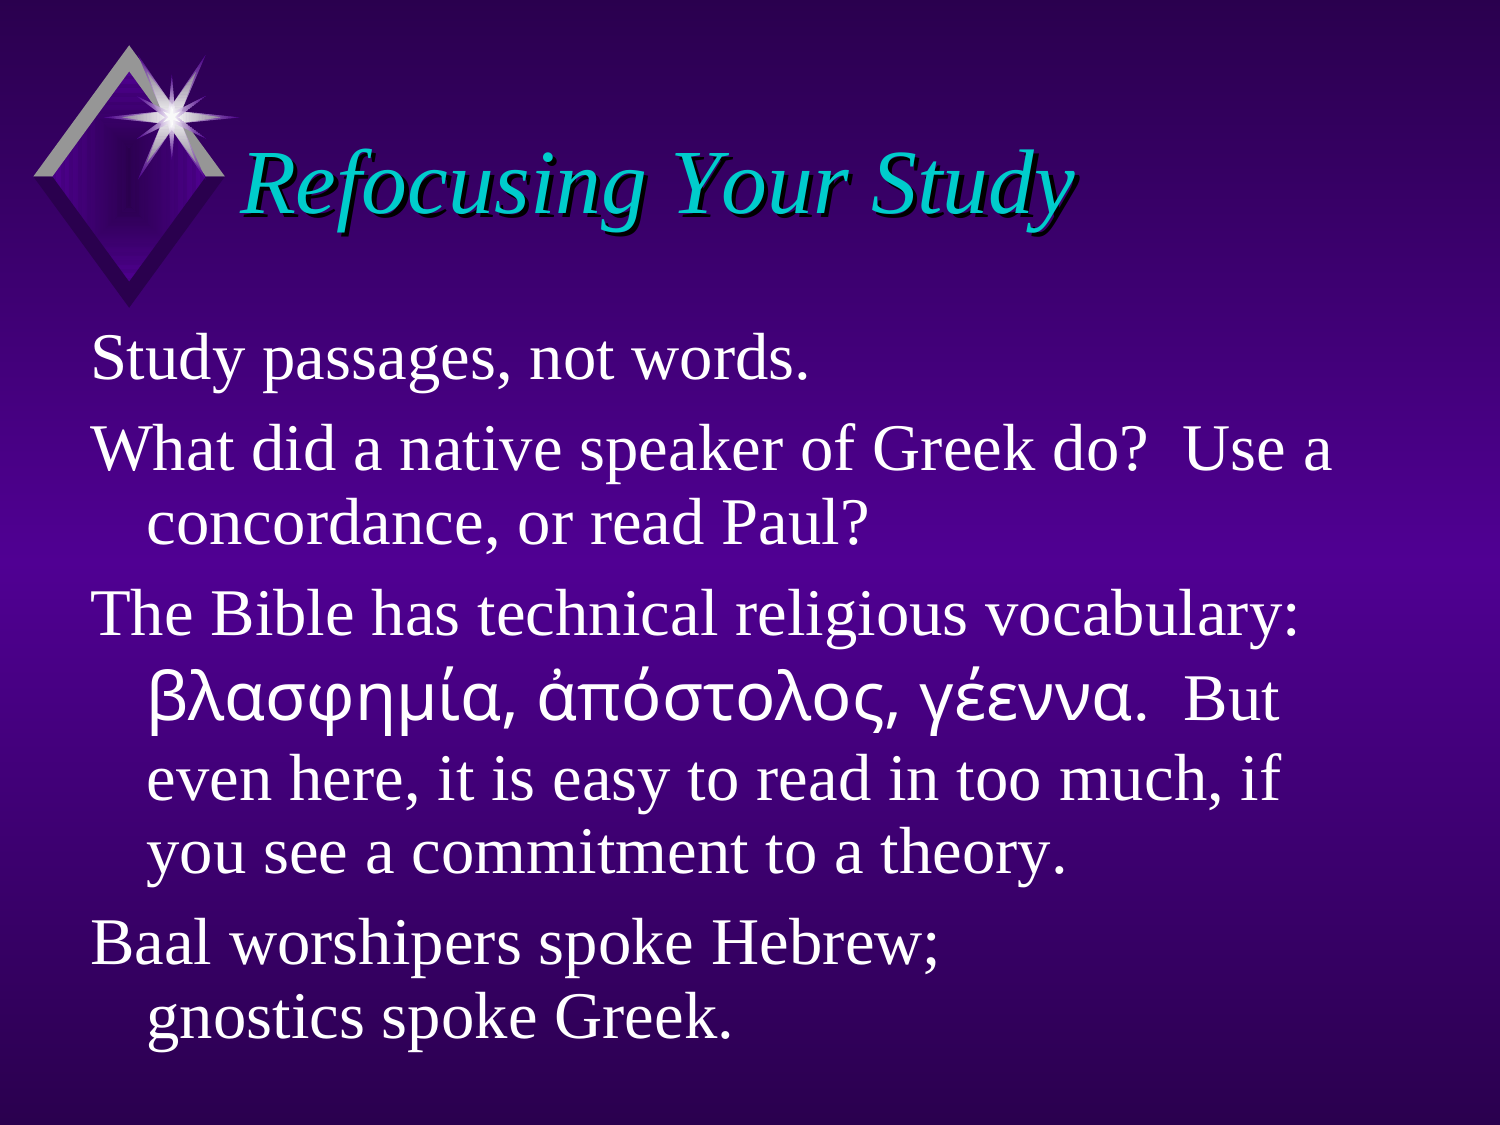

# Refocusing Your Study
Study passages, not words.
What did a native speaker of Greek do? Use a concordance, or read Paul?
The Bible has technical religious vocabulary: βλασφημία, ἀπόστολος, γέεννα. But even here, it is easy to read in too much, if you see a commitment to a theory.
Baal worshipers spoke Hebrew;
gnostics spoke Greek.